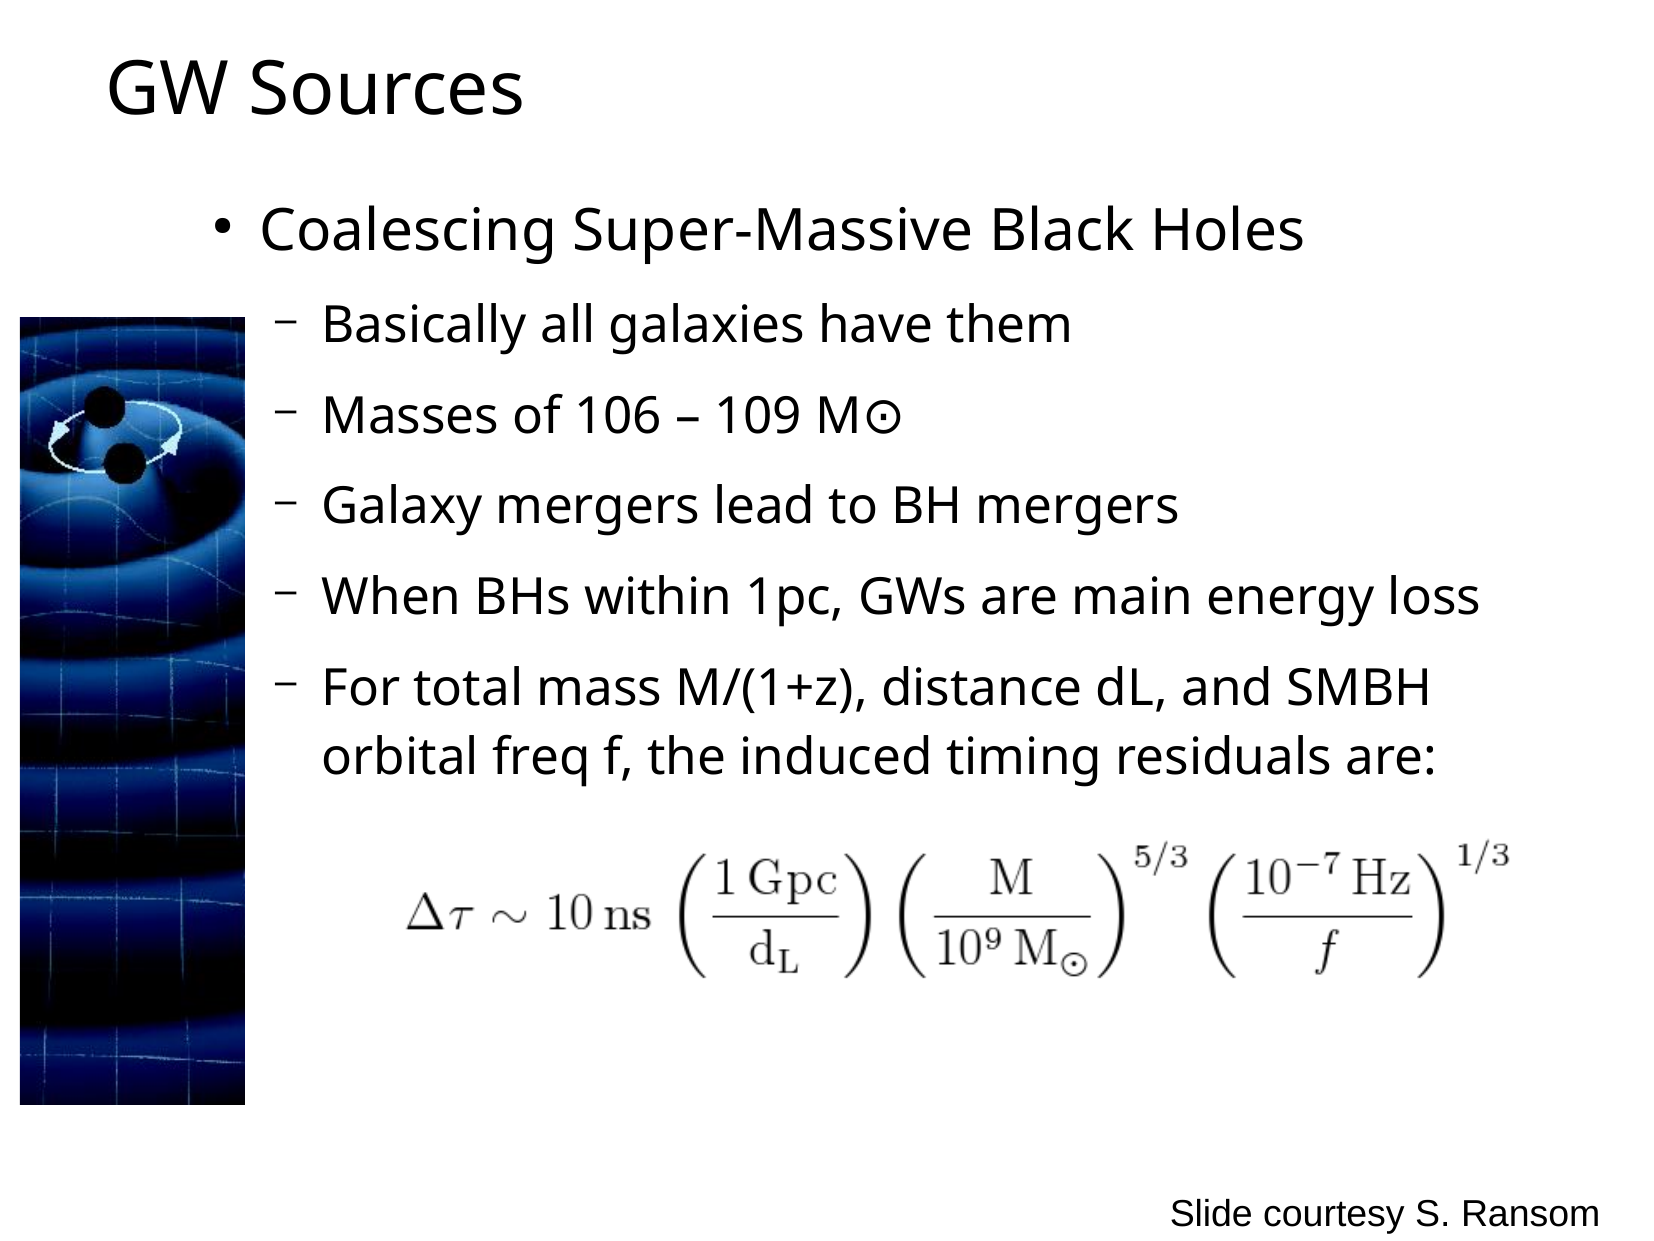

# GW Sources
Coalescing Super-Massive Black Holes
Basically all galaxies have them
Masses of 106 – 109 M⊙
Galaxy mergers lead to BH mergers
When BHs within 1pc, GWs are main energy loss
For total mass M/(1+z), distance dL, and SMBH orbital freq f, the induced timing residuals are:
Cosmic strings (if they exist) also in this GW frequency range
Slide courtesy S. Ransom